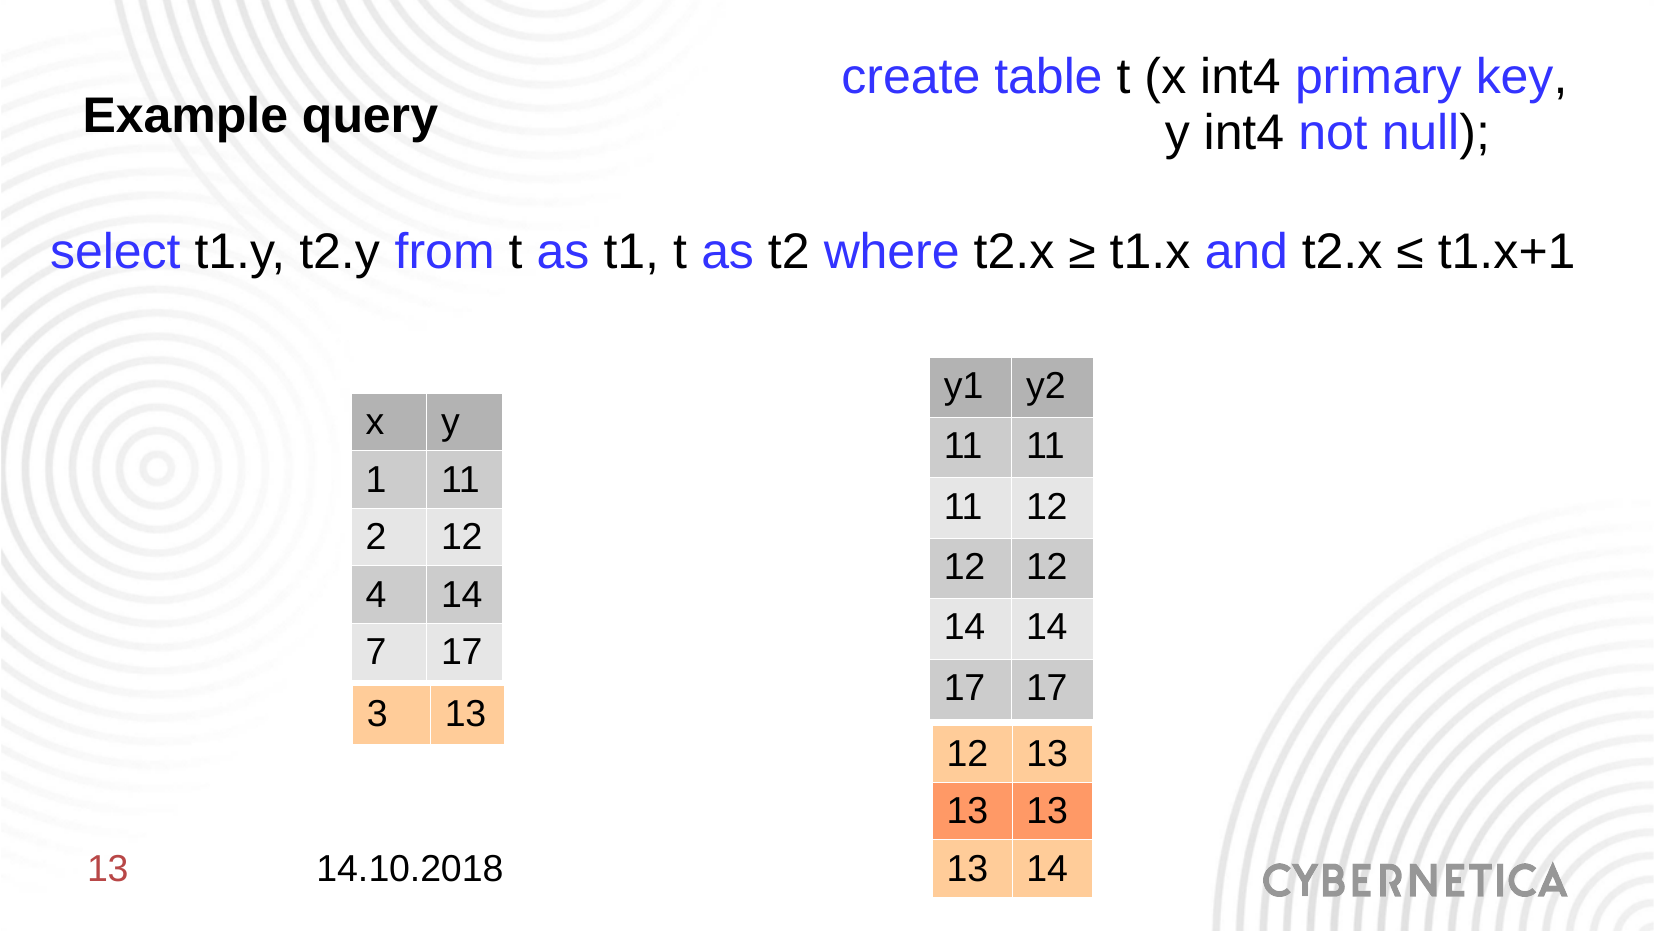

# Example query
create table t (x int4 primary key,
				 y int4 not null);
select t1.y, t2.y from t as t1, t as t2 where t2.x ≥ t1.x and t2.x ≤ t1.x+1
| y1 | y2 |
| --- | --- |
| 11 | 11 |
| 11 | 12 |
| 12 | 12 |
| 14 | 14 |
| 17 | 17 |
| x | y |
| --- | --- |
| 1 | 11 |
| 2 | 12 |
| 4 | 14 |
| 7 | 17 |
| 3 | 13 |
| --- | --- |
| 12 | 13 |
| --- | --- |
| 13 | 13 |
| 13 | 14 |
13
01.04.2000